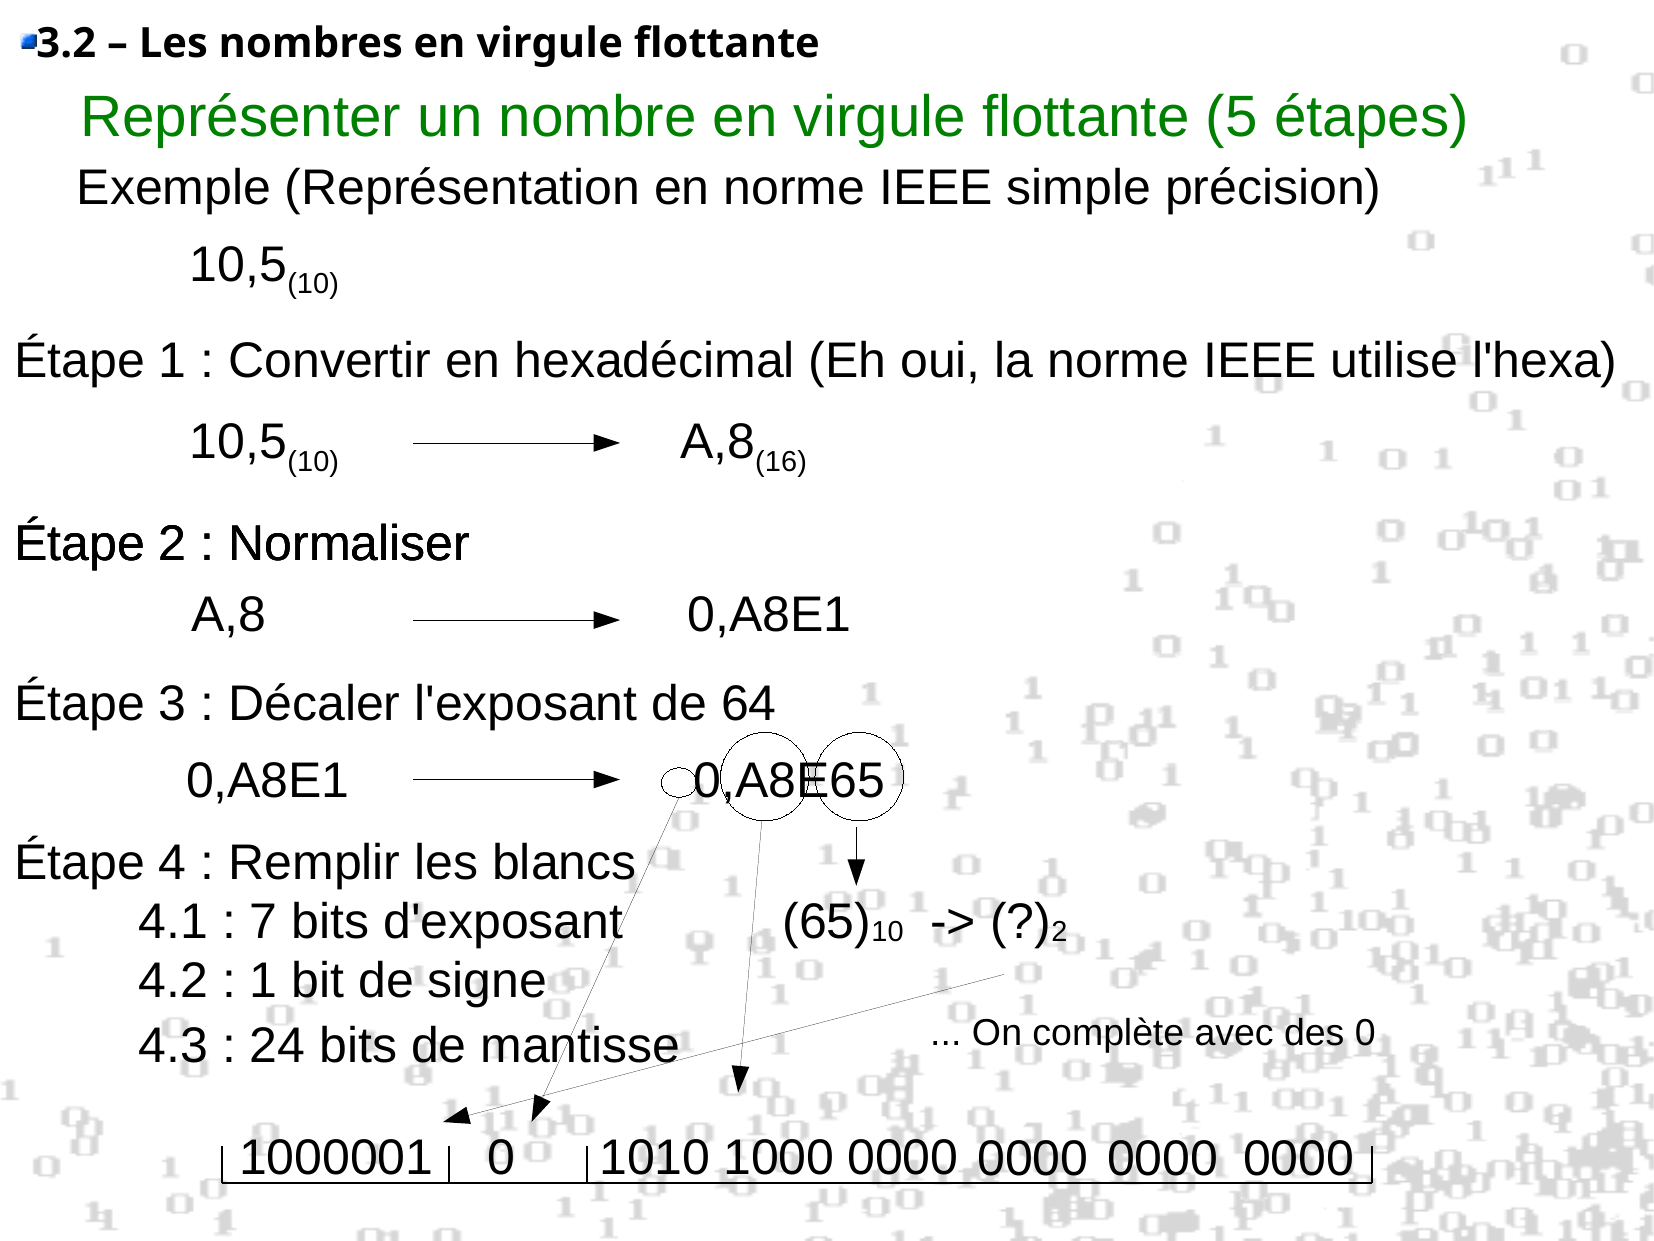

3.2 – Les nombres en virgule flottante
Représenter un nombre en virgule flottante (5 étapes)
Exemple (Représentation en norme IEEE simple précision)
10,5(10)
Étape 1 : Convertir en hexadécimal (Eh oui, la norme IEEE utilise l'hexa)
10,5(10)
A,8(16)
Étape 2 : Normaliser
Étape 2 : Normaliser
Étape 2 : Normaliser
A,8
0,A8E1
Étape 3 : Décaler l'exposant de 64
0,A8E1
0,A8E65
Étape 4 : Remplir les blancs
4.1 : 7 bits d'exposant
(65)10	-> (?)2
4.2 : 1 bit de signe
... On complète avec des 0
4.3 : 24 bits de mantisse
1000001
0
1010
1000
0000
0000
0000
0000